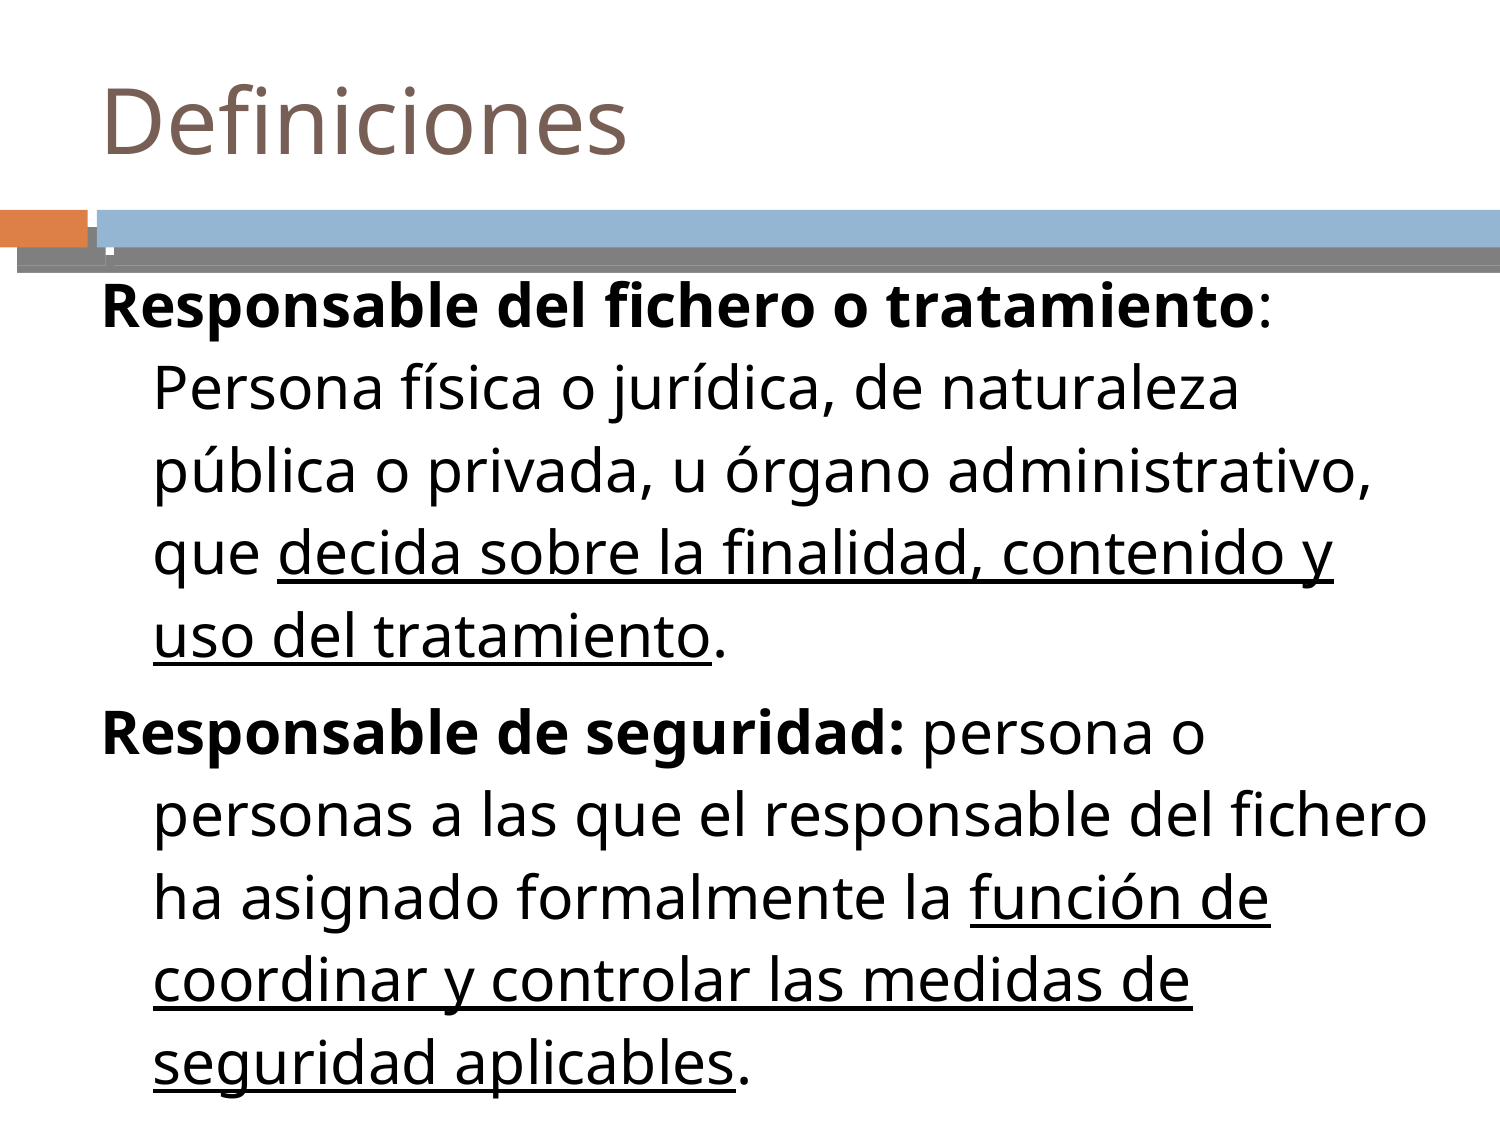

# Definiciones
Responsable del fichero o tratamiento: Persona física o jurídica, de naturaleza pública o privada, u órgano administrativo, que decida sobre la finalidad, contenido y uso del tratamiento.
Responsable de seguridad: persona o personas a las que el responsable del fichero ha asignado formalmente la función de coordinar y controlar las medidas de seguridad aplicables.